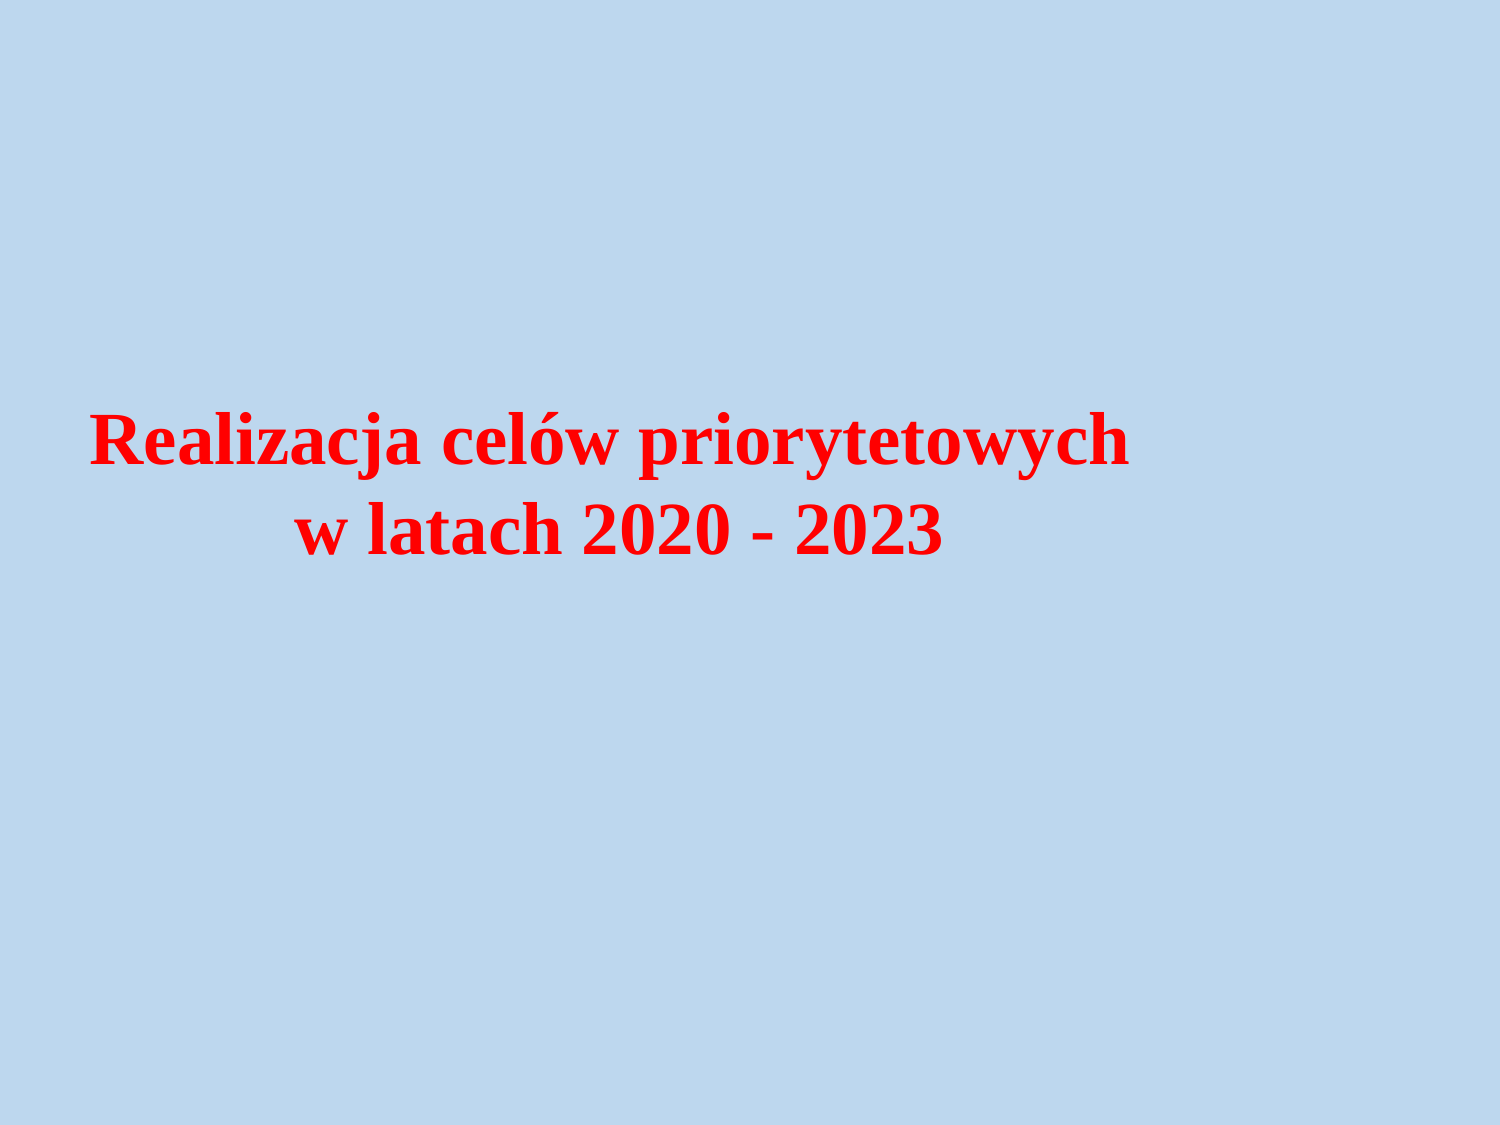

# Realizacja celów priorytetowych w latach 2020 - 2023